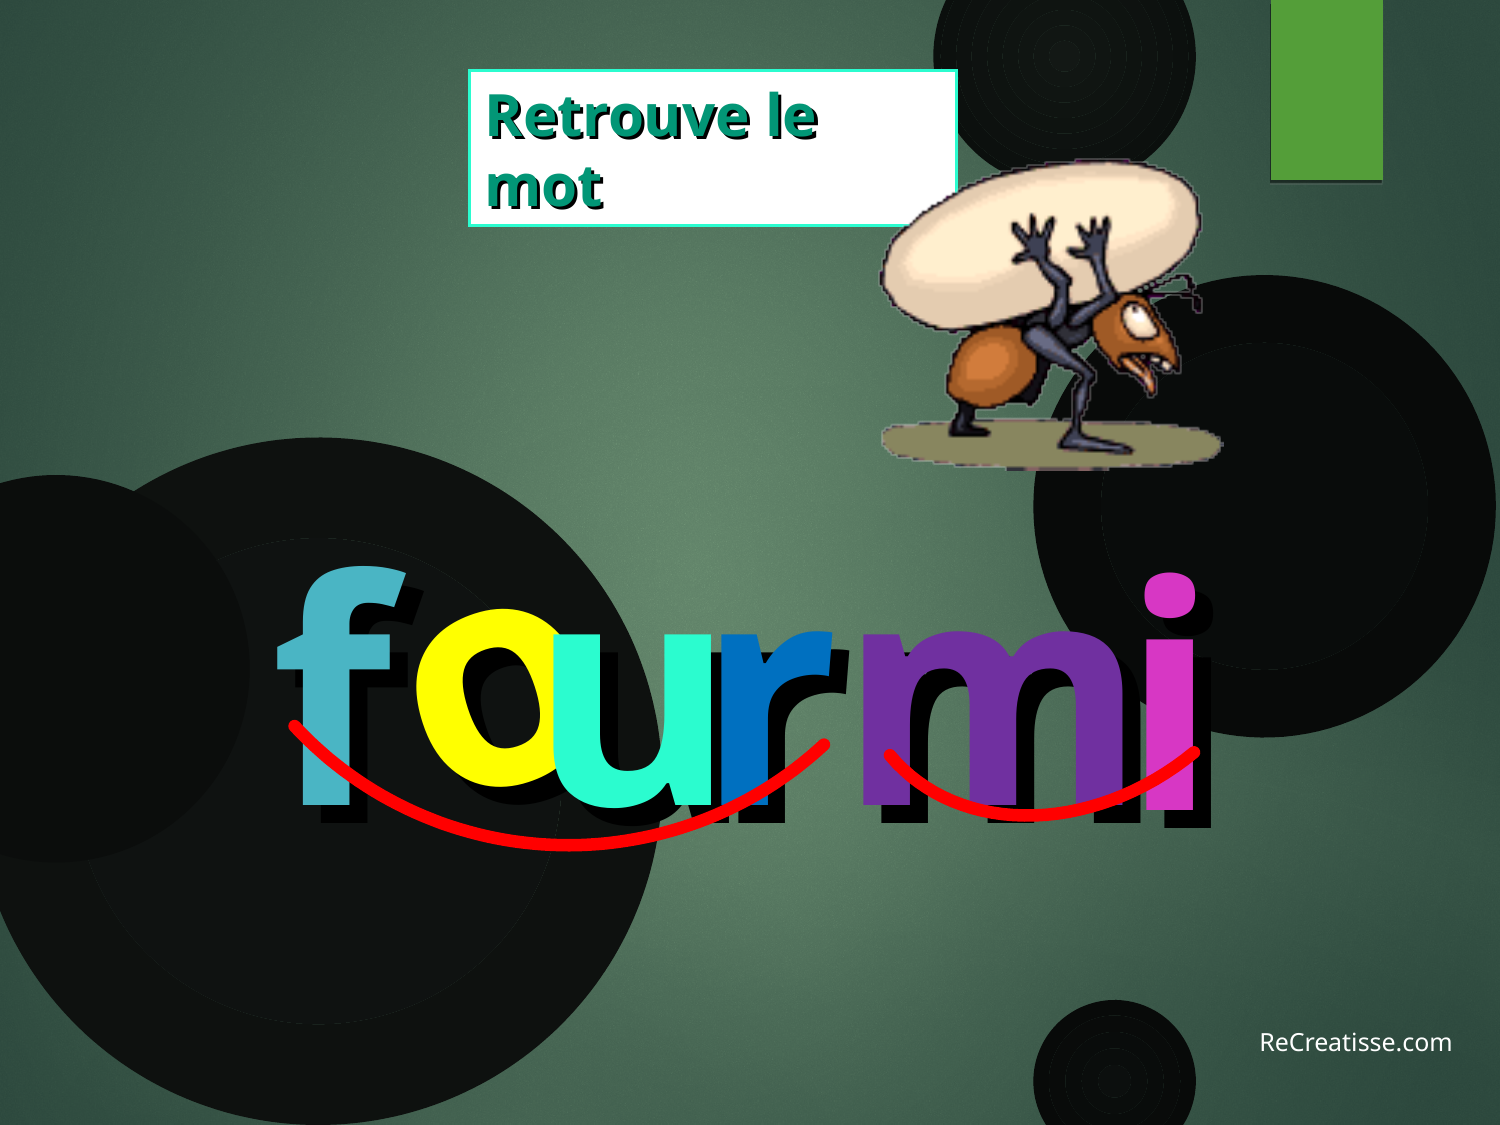

Retrouve le mot
o
f
u
r
m
i
ReCreatisse.com